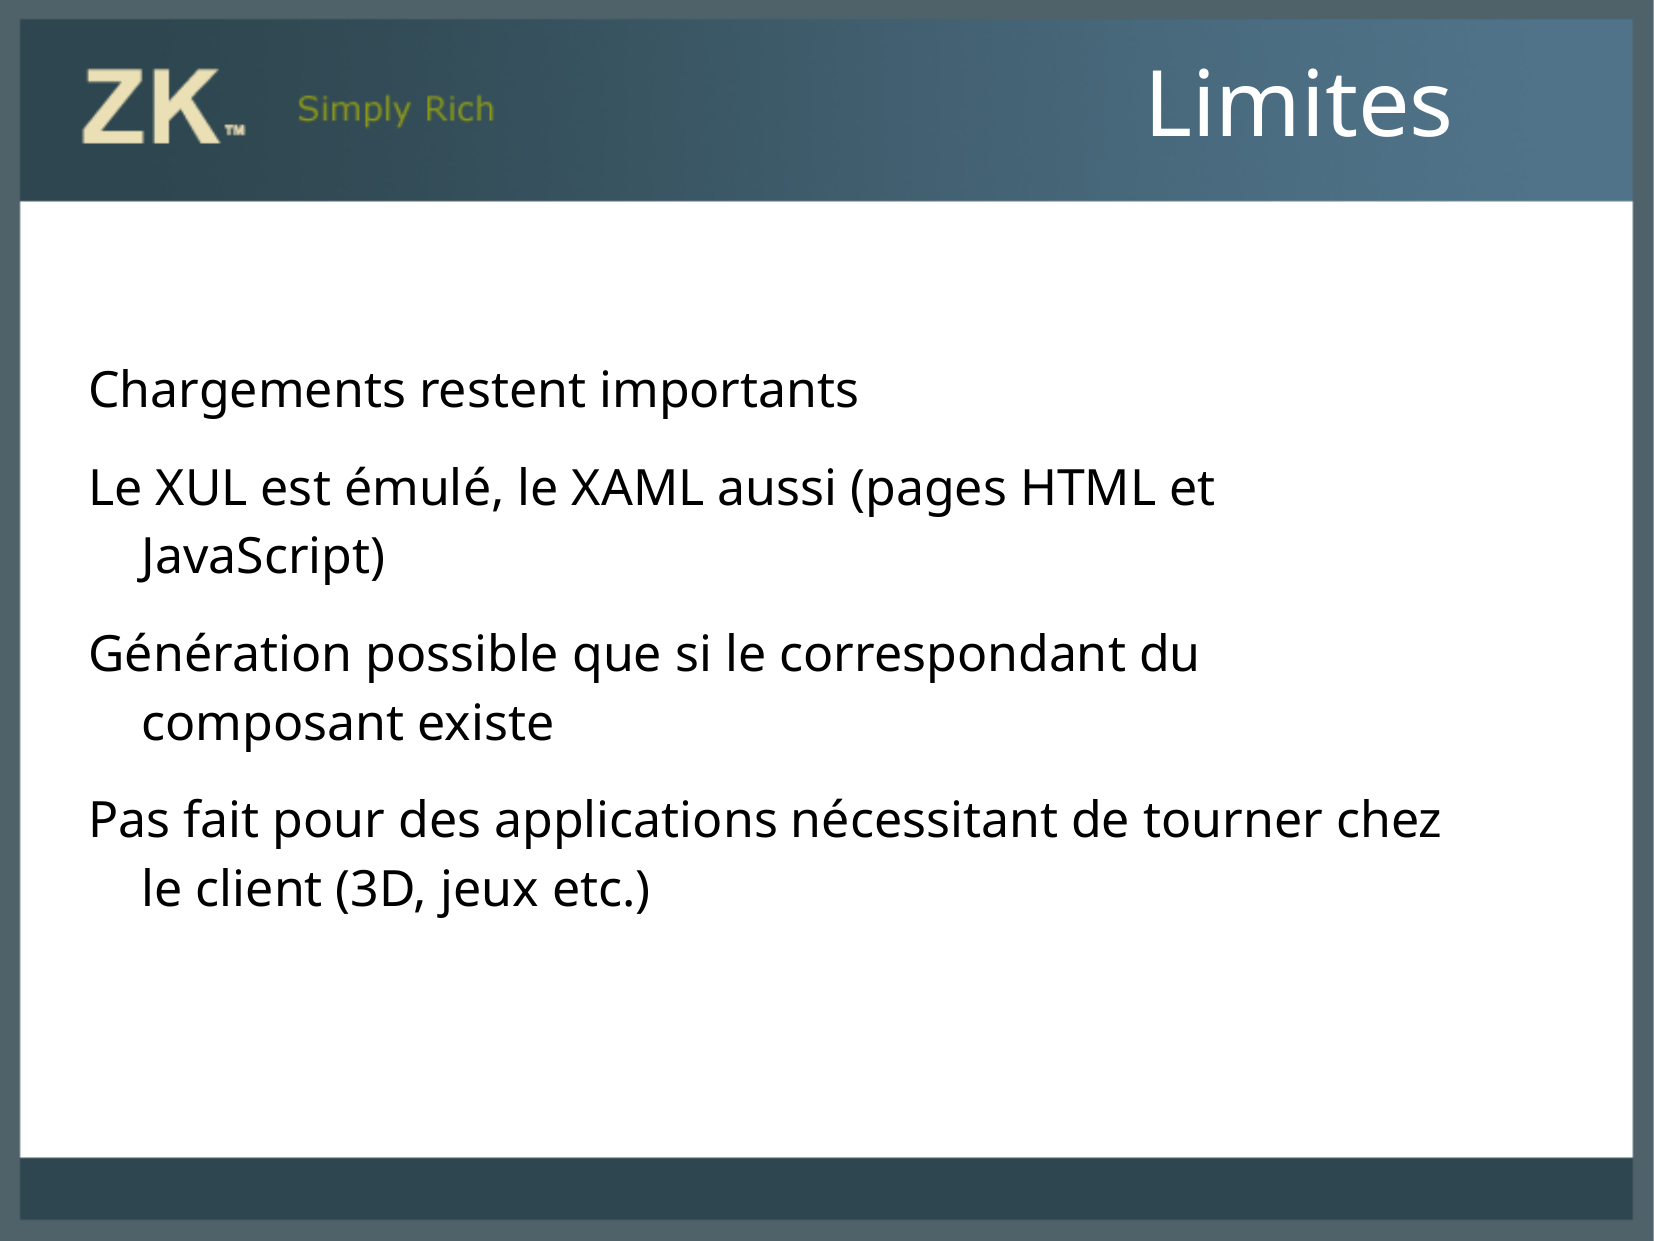

Limites
# Chargements restent importants
Le XUL est émulé, le XAML aussi (pages HTML et JavaScript)
Génération possible que si le correspondant du composant existe
Pas fait pour des applications nécessitant de tourner chez le client (3D, jeux etc.)